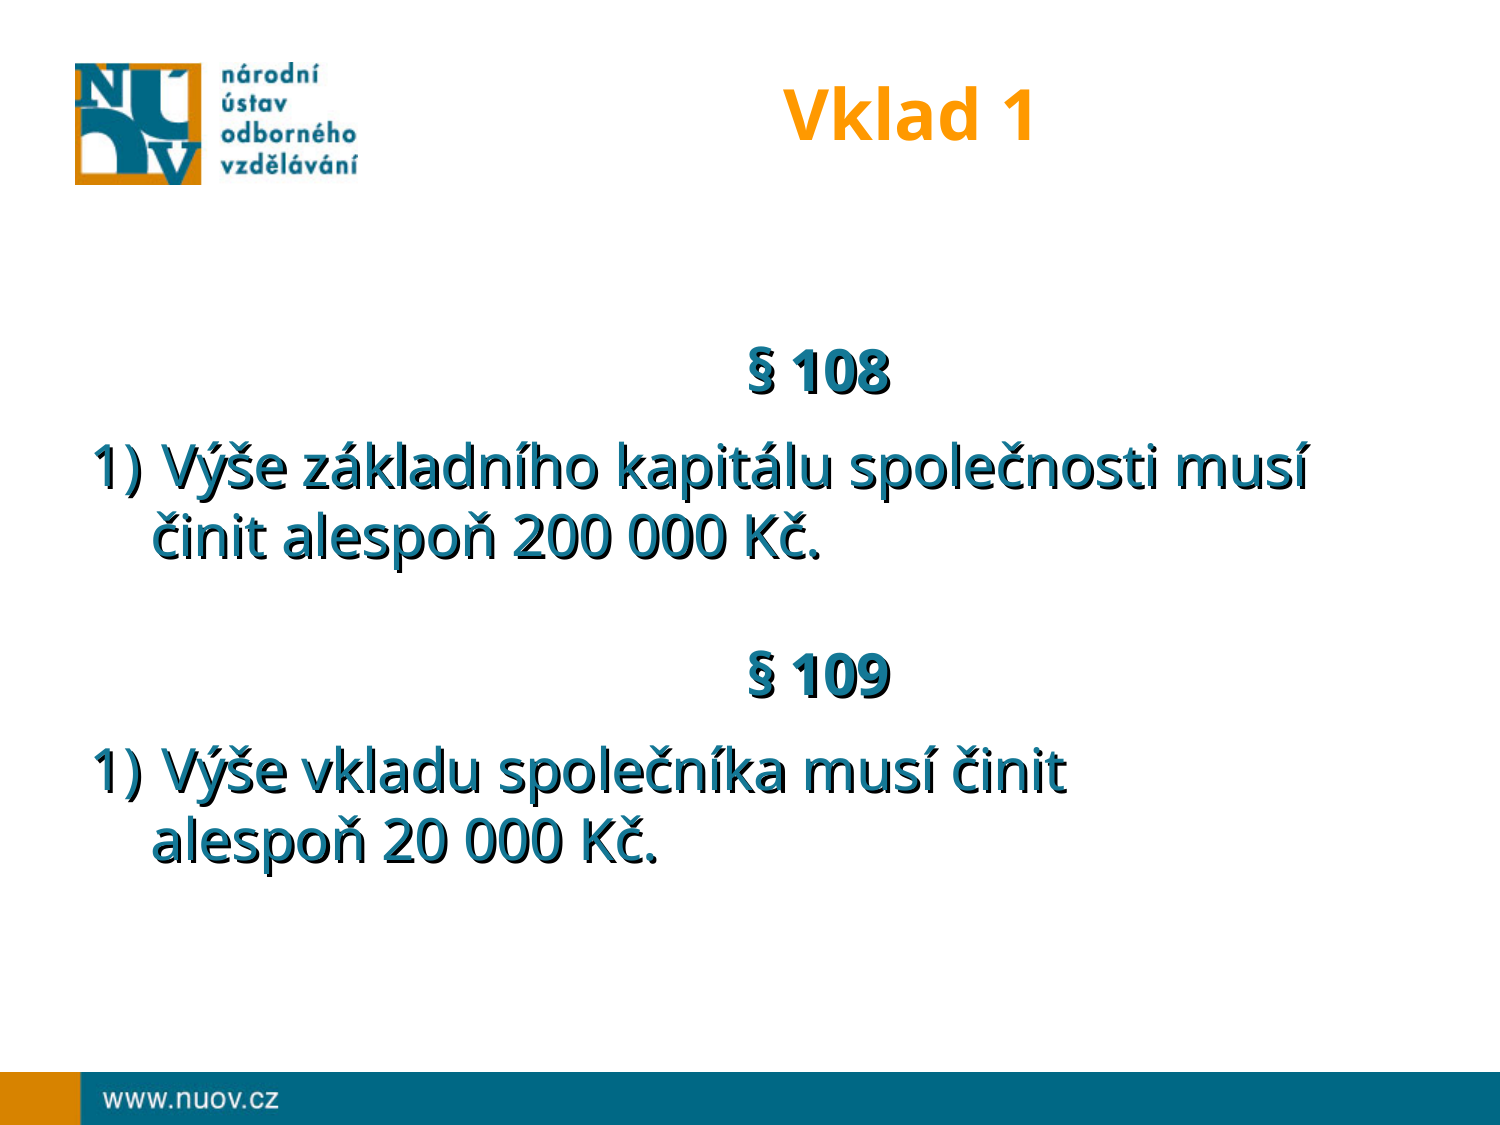

# Vklad 1
 § 108
 Výše základního kapitálu společnosti musí
 činit alespoň 200 000 Kč.
 § 109
 Výše vkladu společníka musí činit
 alespoň 20 000 Kč.